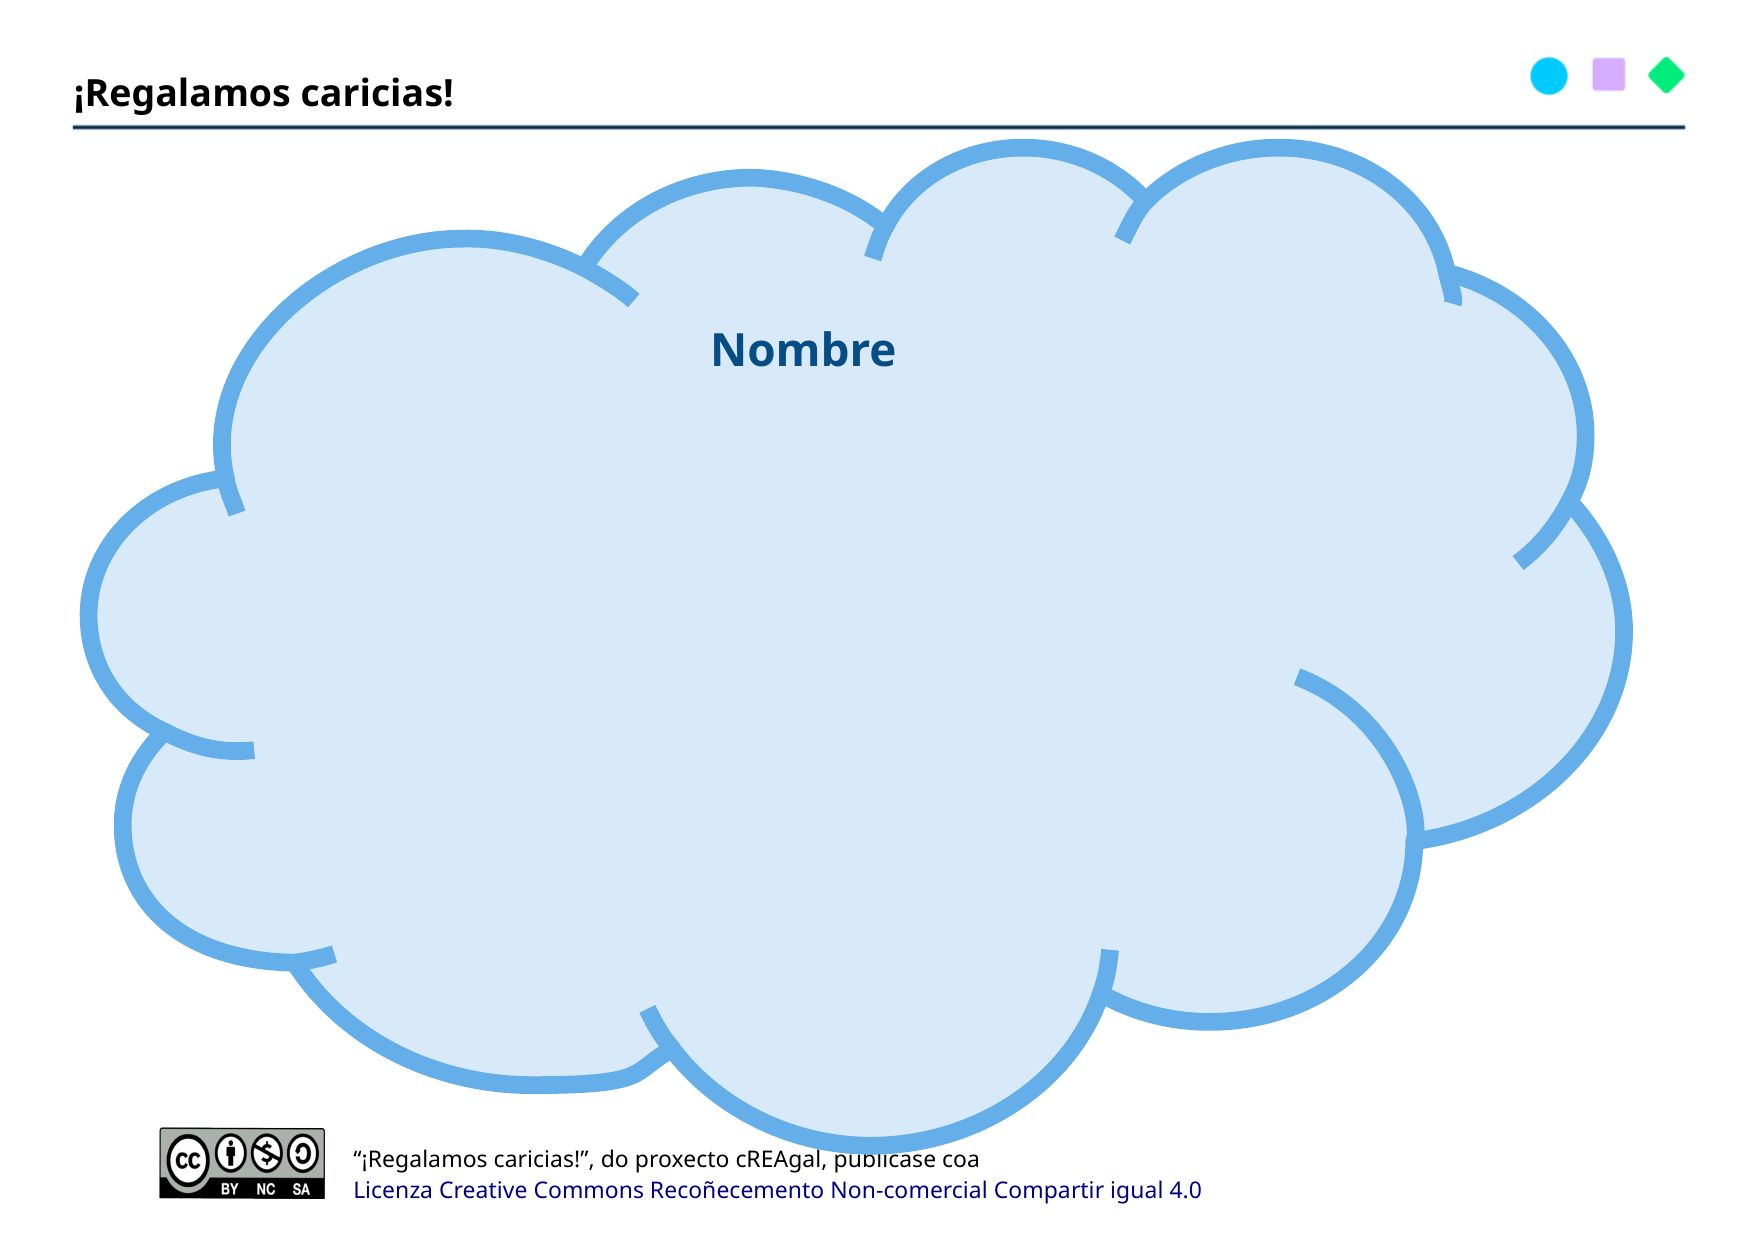

¡Regalamos caricias!
Nombre
“¡Regalamos caricias!”, do proxecto cREAgal, publícase coa Licenza Creative Commons Recoñecemento Non-comercial Compartir igual 4.0